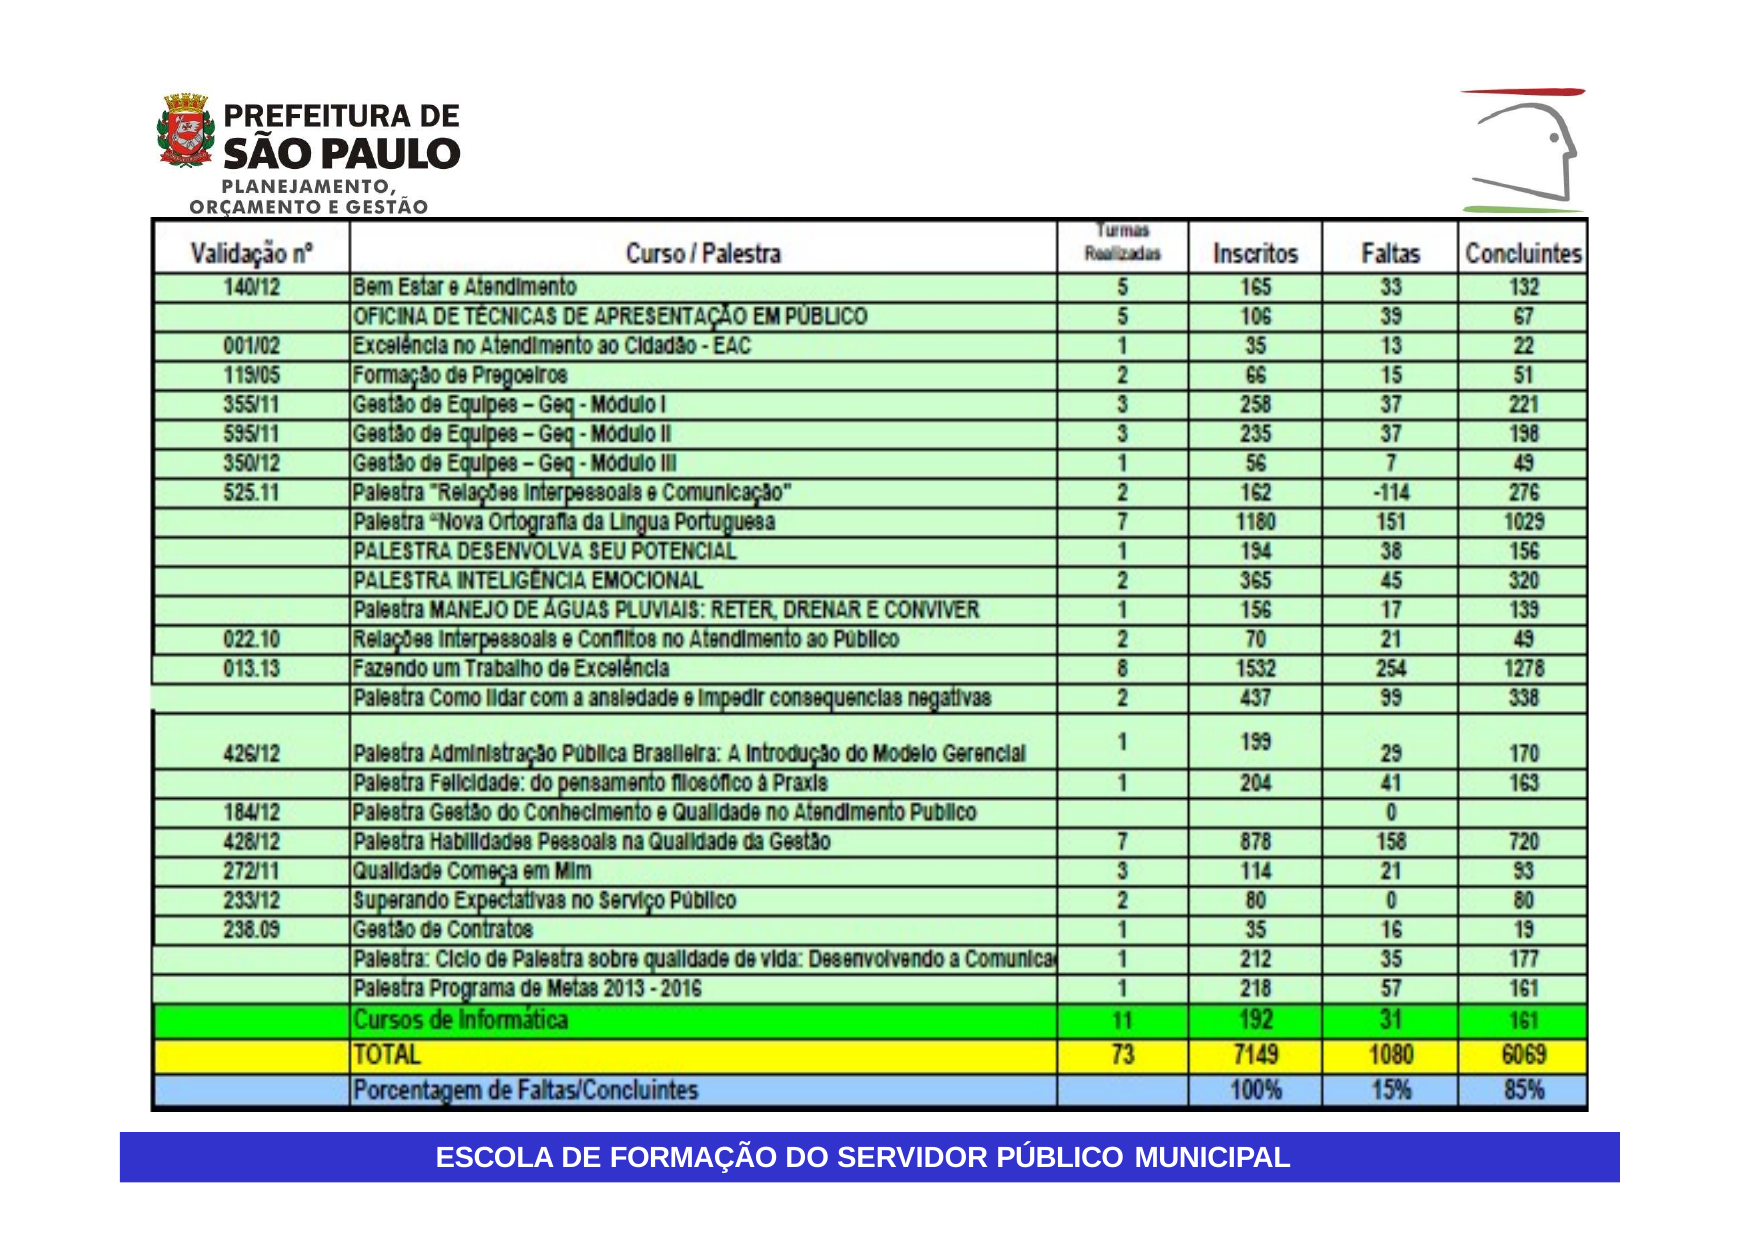

ESCOLA DE FORMAÇÃO DO SERVIDOR PÚBLICO MUNICIPAL